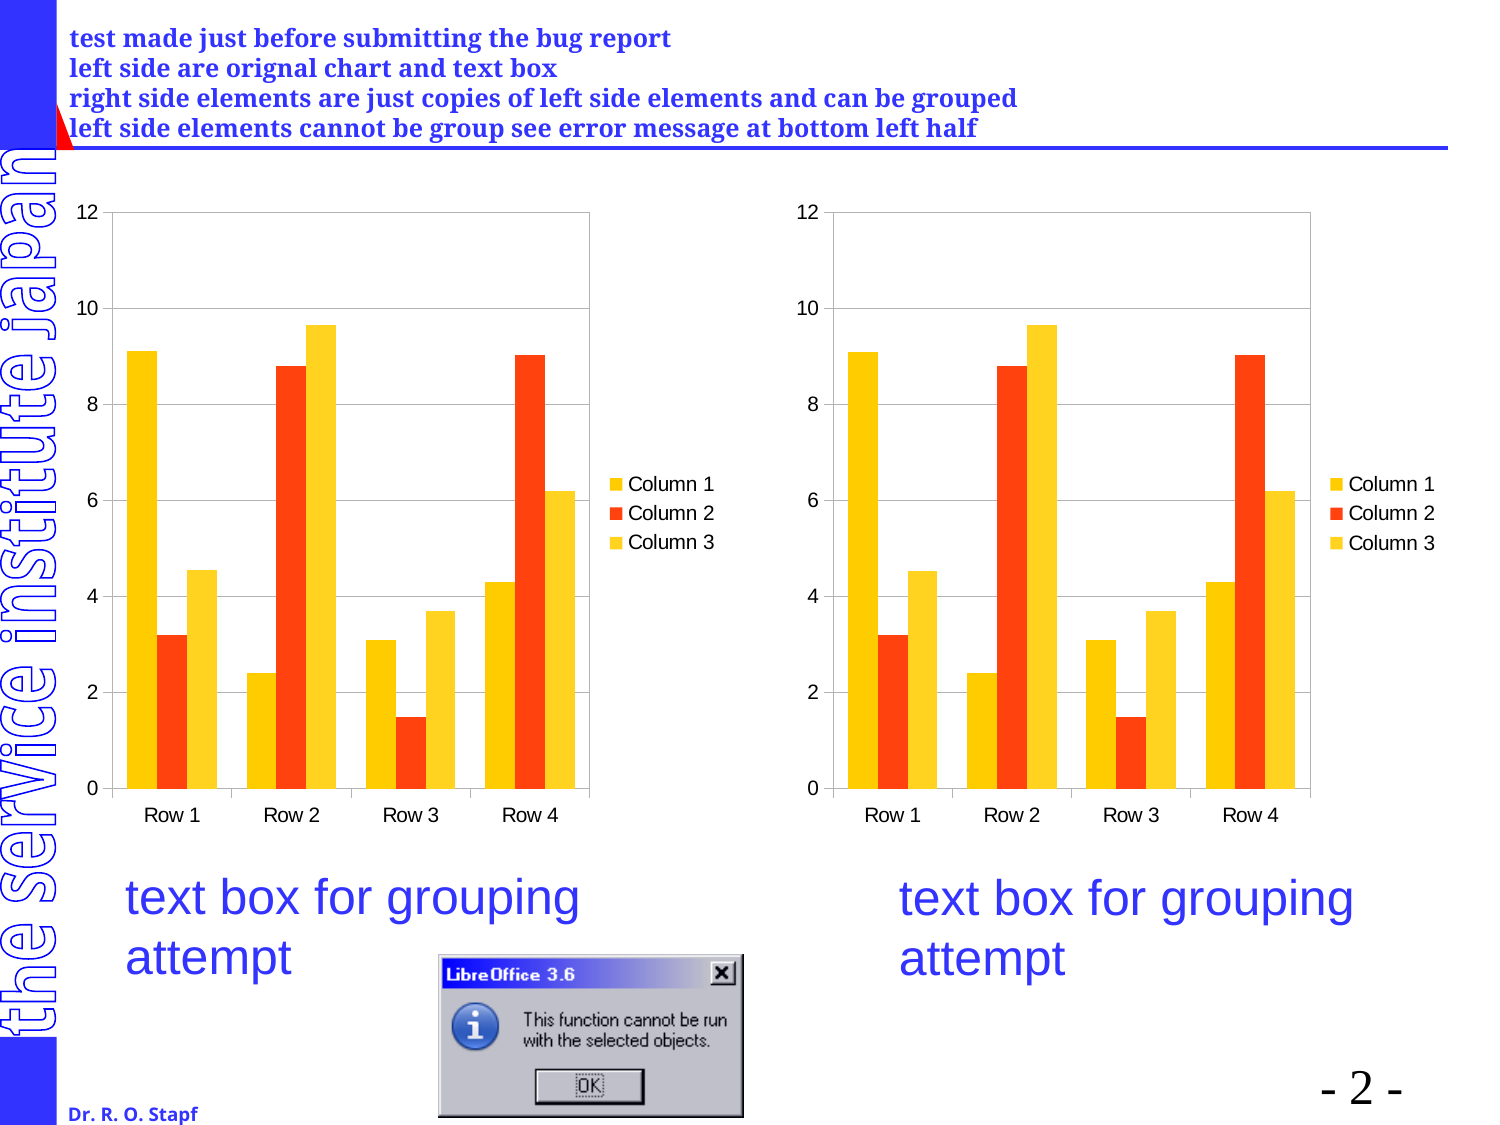

# test made just before submitting the bug report left side are orignal chart and text box right side elements are just copies of left side elements and can be grouped left side elements cannot be group see error message at bottom left half
### Chart
| Category | Column 1 | Column 2 | Column 3 |
|---|---|---|---|
| Row 1 | 9.1 | 3.2 | 4.54 |
| Row 2 | 2.4 | 8.8 | 9.65 |
| Row 3 | 3.1 | 1.5 | 3.7 |
| Row 4 | 4.3 | 9.02 | 6.2 |
### Chart
| Category | Column 1 | Column 2 | Column 3 |
|---|---|---|---|
| Row 1 | 9.1 | 3.2 | 4.54 |
| Row 2 | 2.4 | 8.8 | 9.65 |
| Row 3 | 3.1 | 1.5 | 3.7 |
| Row 4 | 4.3 | 9.02 | 6.2 |text box for grouping attempt
text box for grouping attempt
2